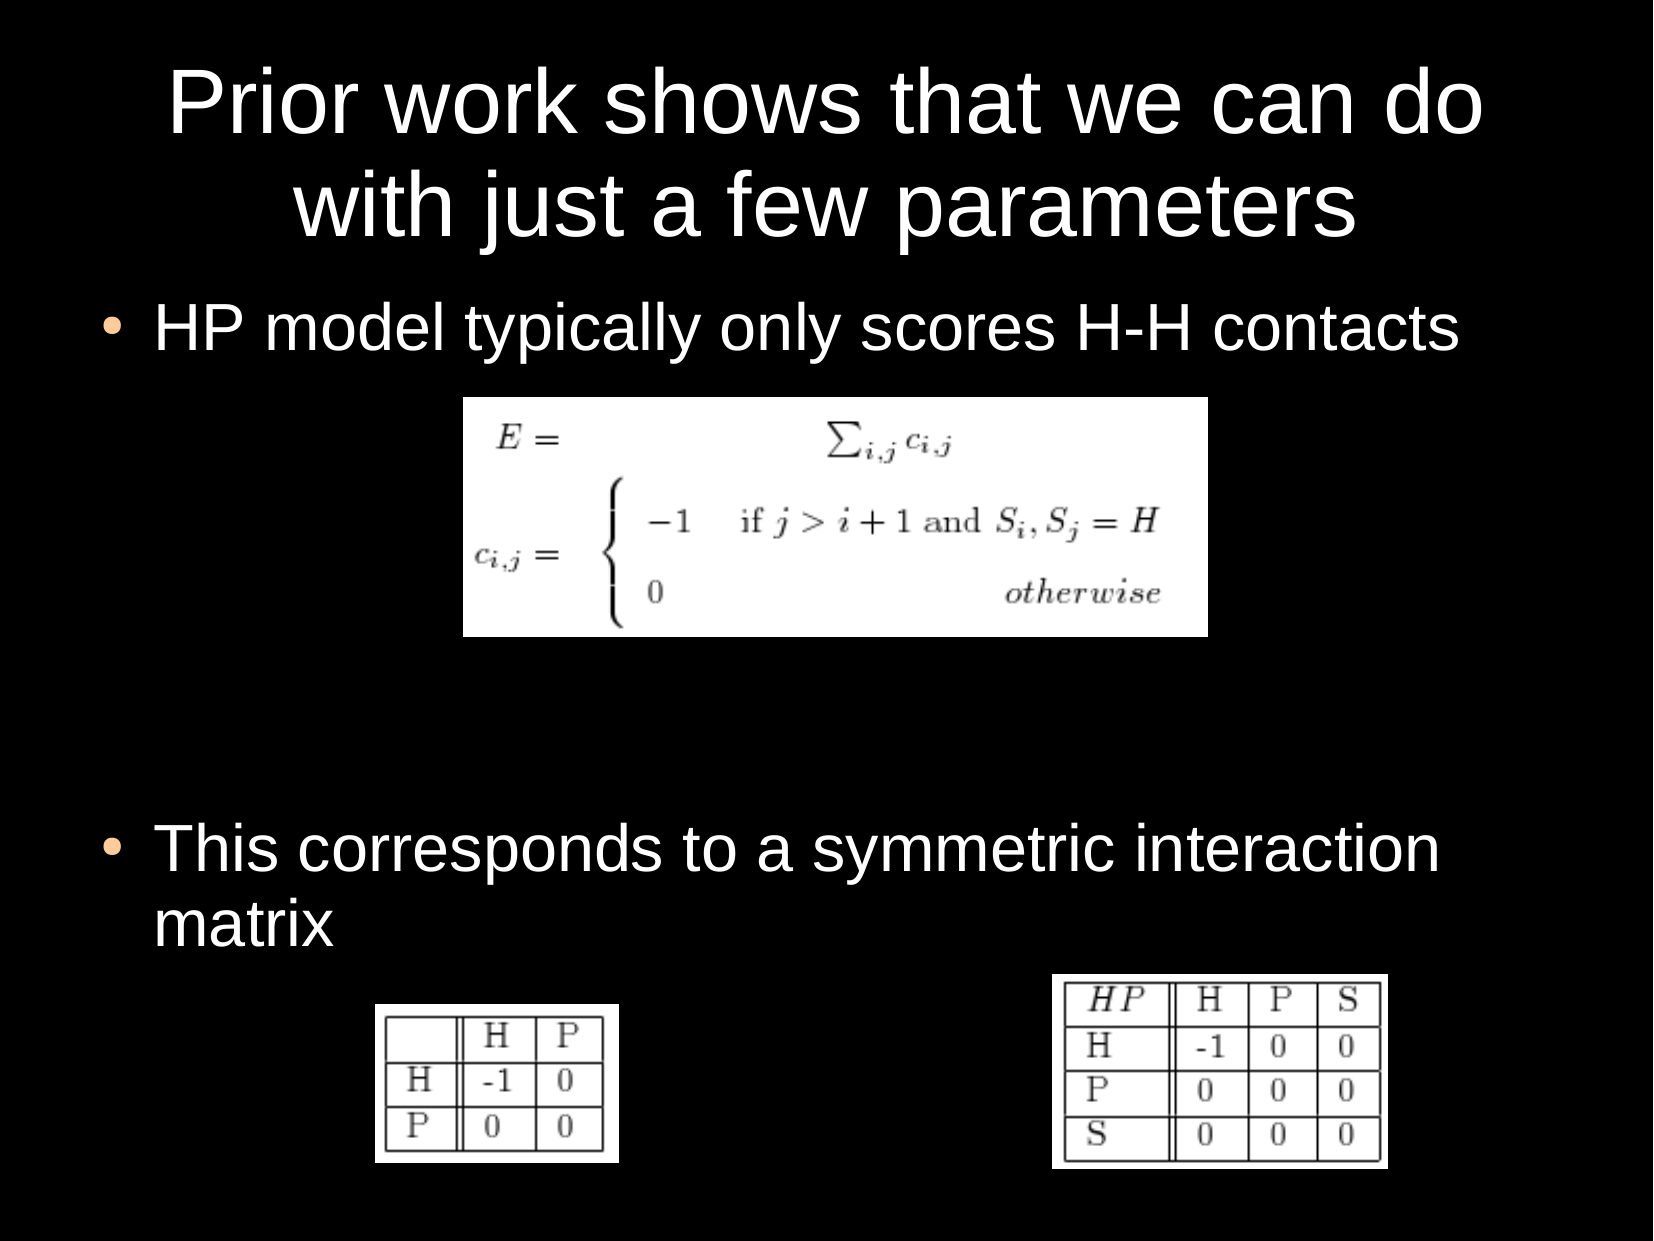

# Prior work shows that we can do with just a few parameters
HP model typically only scores H-H contacts
This corresponds to a symmetric interaction matrix